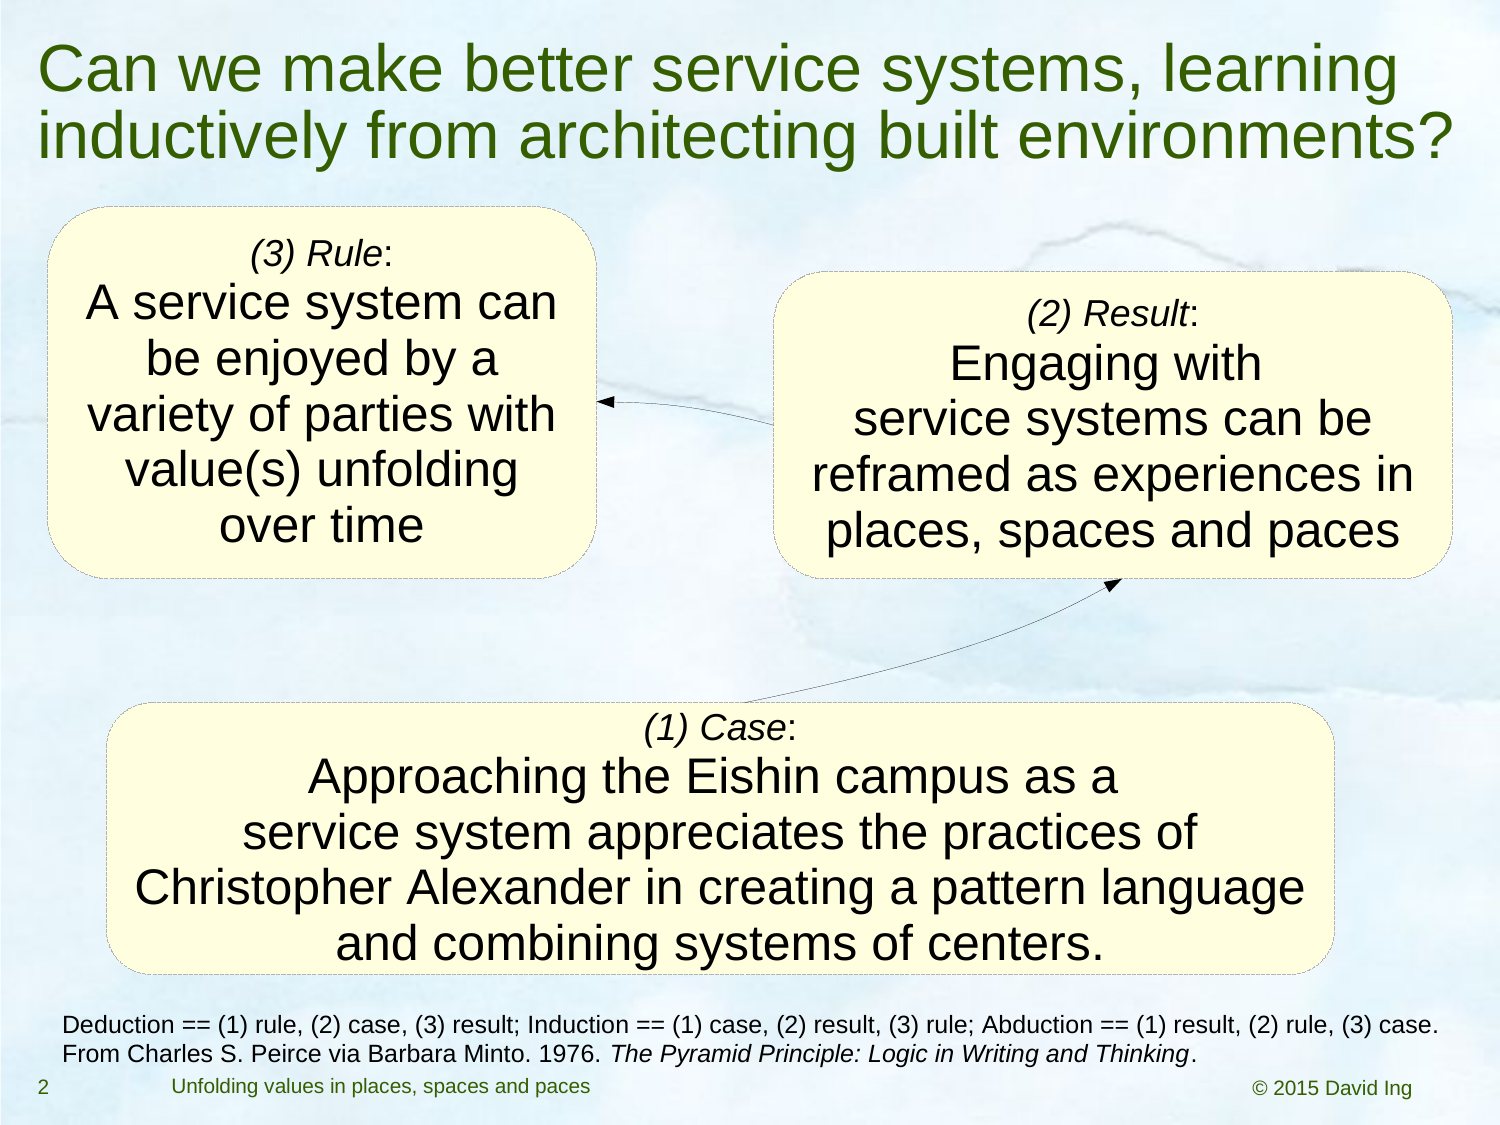

# Can we make better service systems, learning inductively from architecting built environments?
(3) Rule:
A service system can be enjoyed by a variety of parties with value(s) unfolding over time
(2) Result:
Engaging with
service systems can be reframed as experiences in places, spaces and paces
(1) Case:
Approaching the Eishin campus as a
service system appreciates the practices of Christopher Alexander in creating a pattern language and combining systems of centers.
Deduction == (1) rule, (2) case, (3) result; Induction == (1) case, (2) result, (3) rule; Abduction == (1) result, (2) rule, (3) case. From Charles S. Peirce via Barbara Minto. 1976. The Pyramid Principle: Logic in Writing and Thinking.
Unfolding values in places, spaces and paces
2